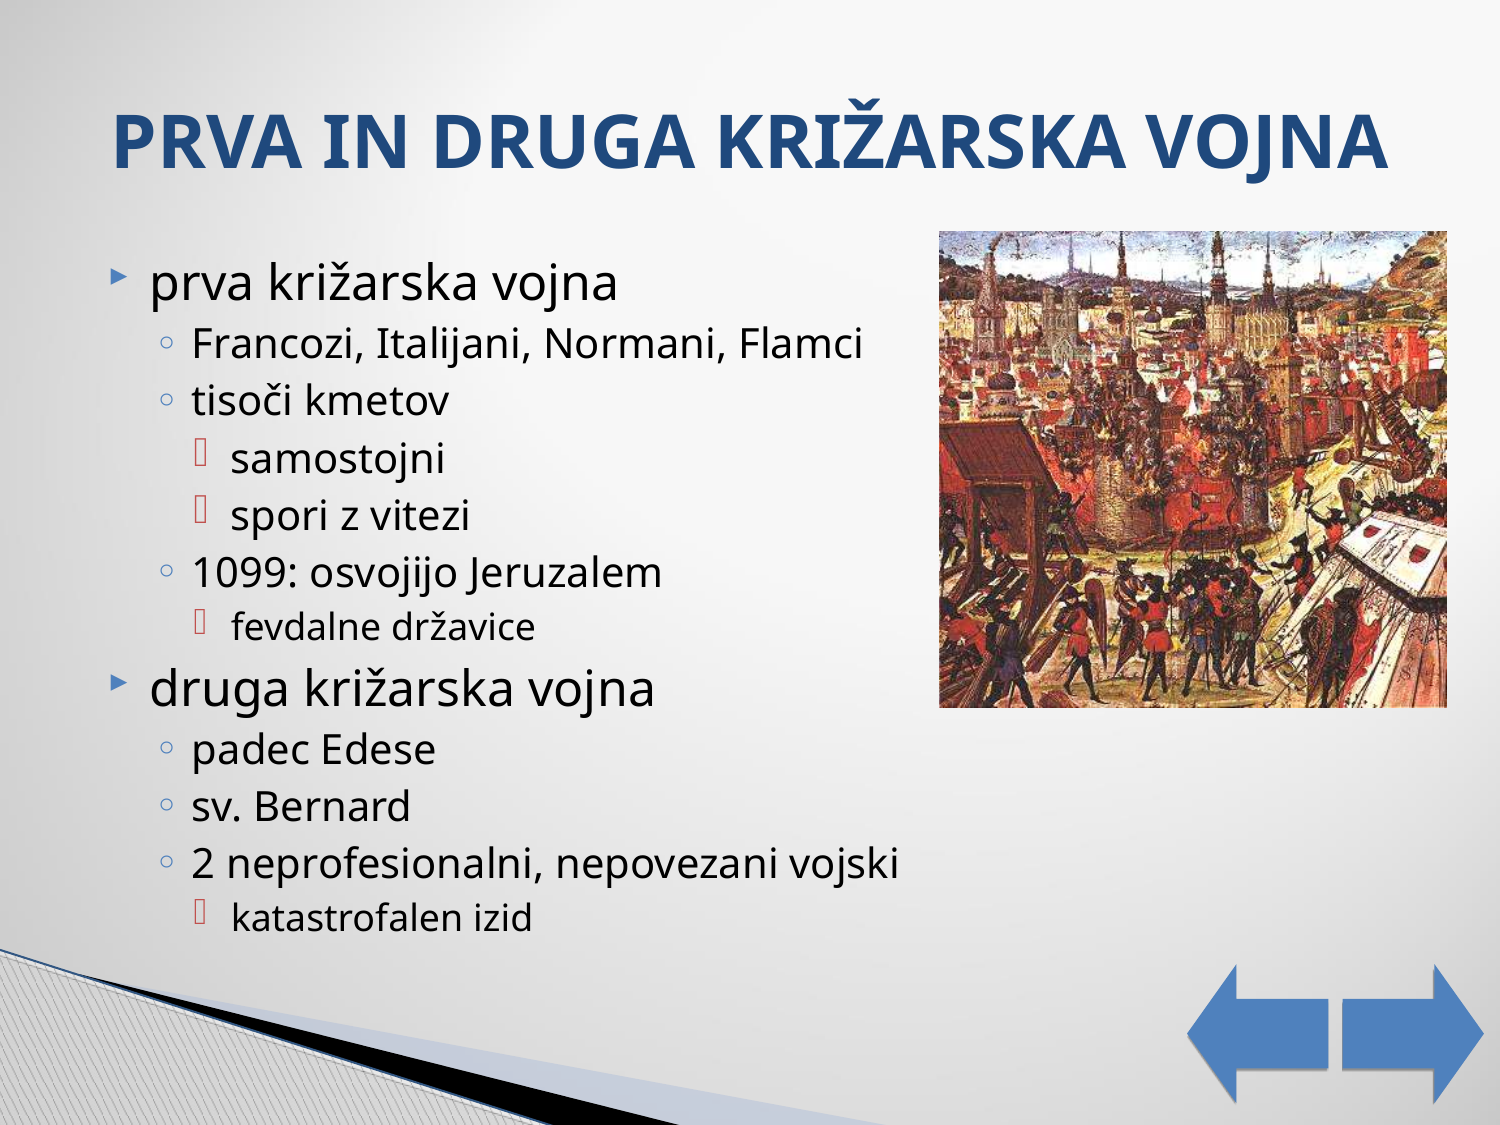

PRVA IN DRUGA KRIŽARSKA VOJNA
# prva križarska vojna
Francozi, Italijani, Normani, Flamci
tisoči kmetov
samostojni
spori z vitezi
1099: osvojijo Jeruzalem
fevdalne državice
druga križarska vojna
padec Edese
sv. Bernard
2 neprofesionalni, nepovezani vojski
katastrofalen izid